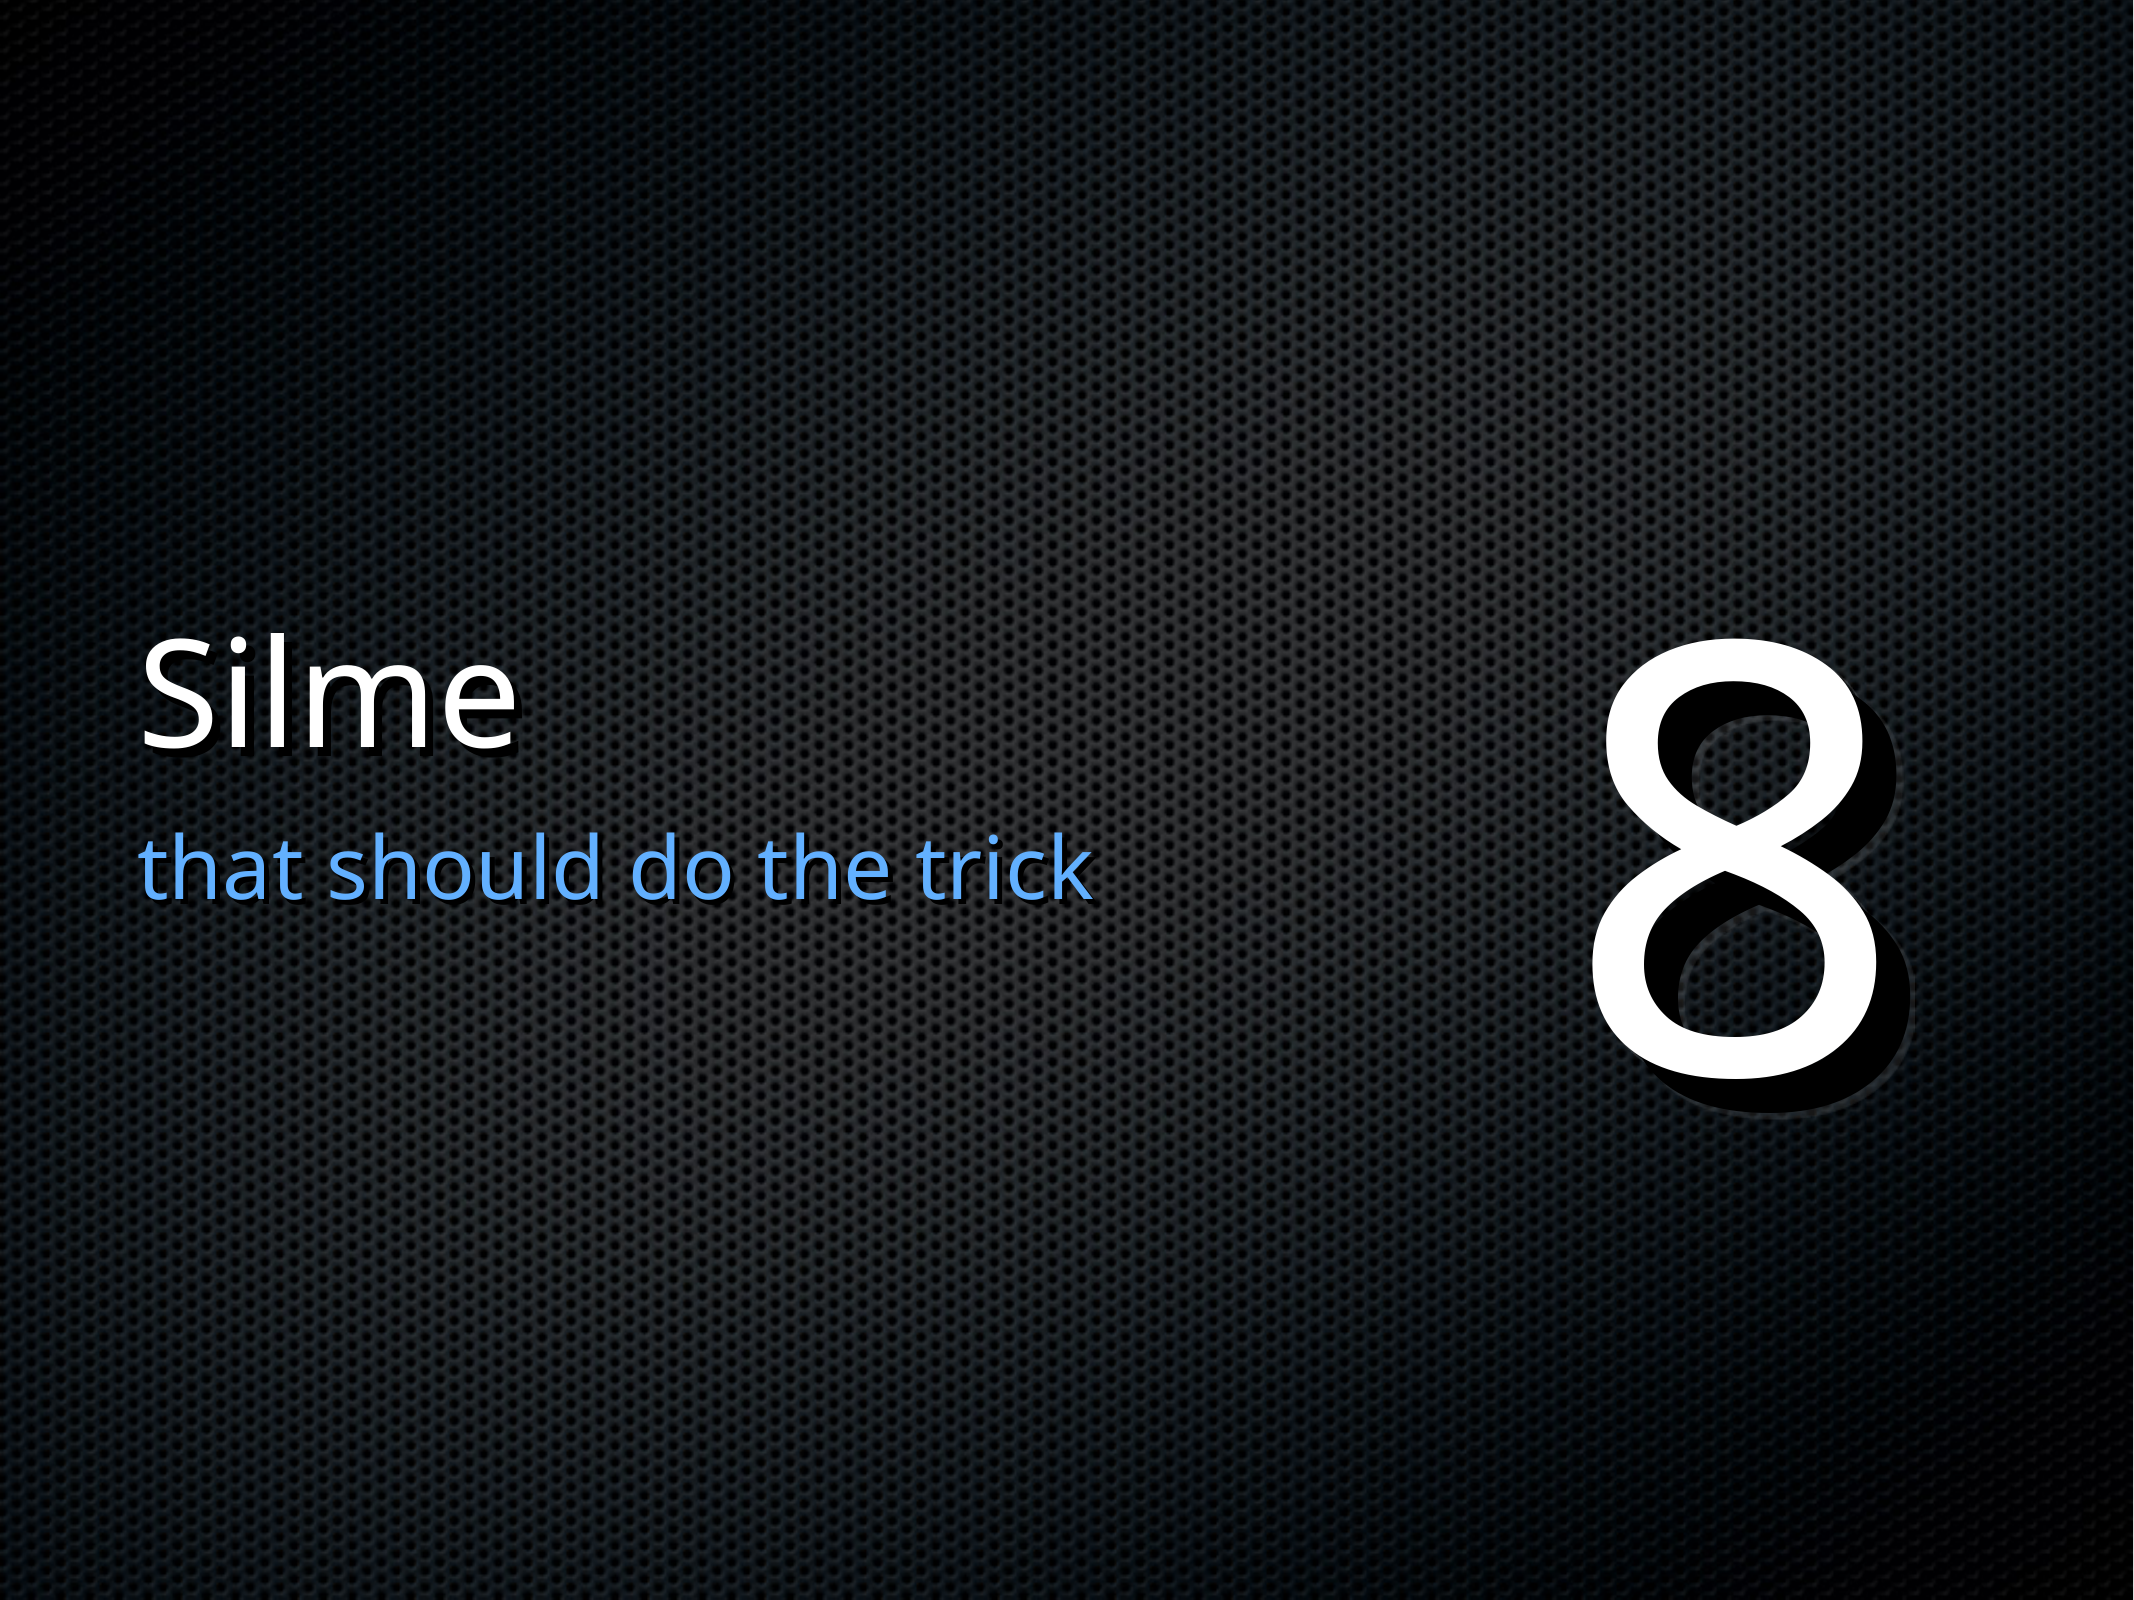

# Silme
8
that should do the trick